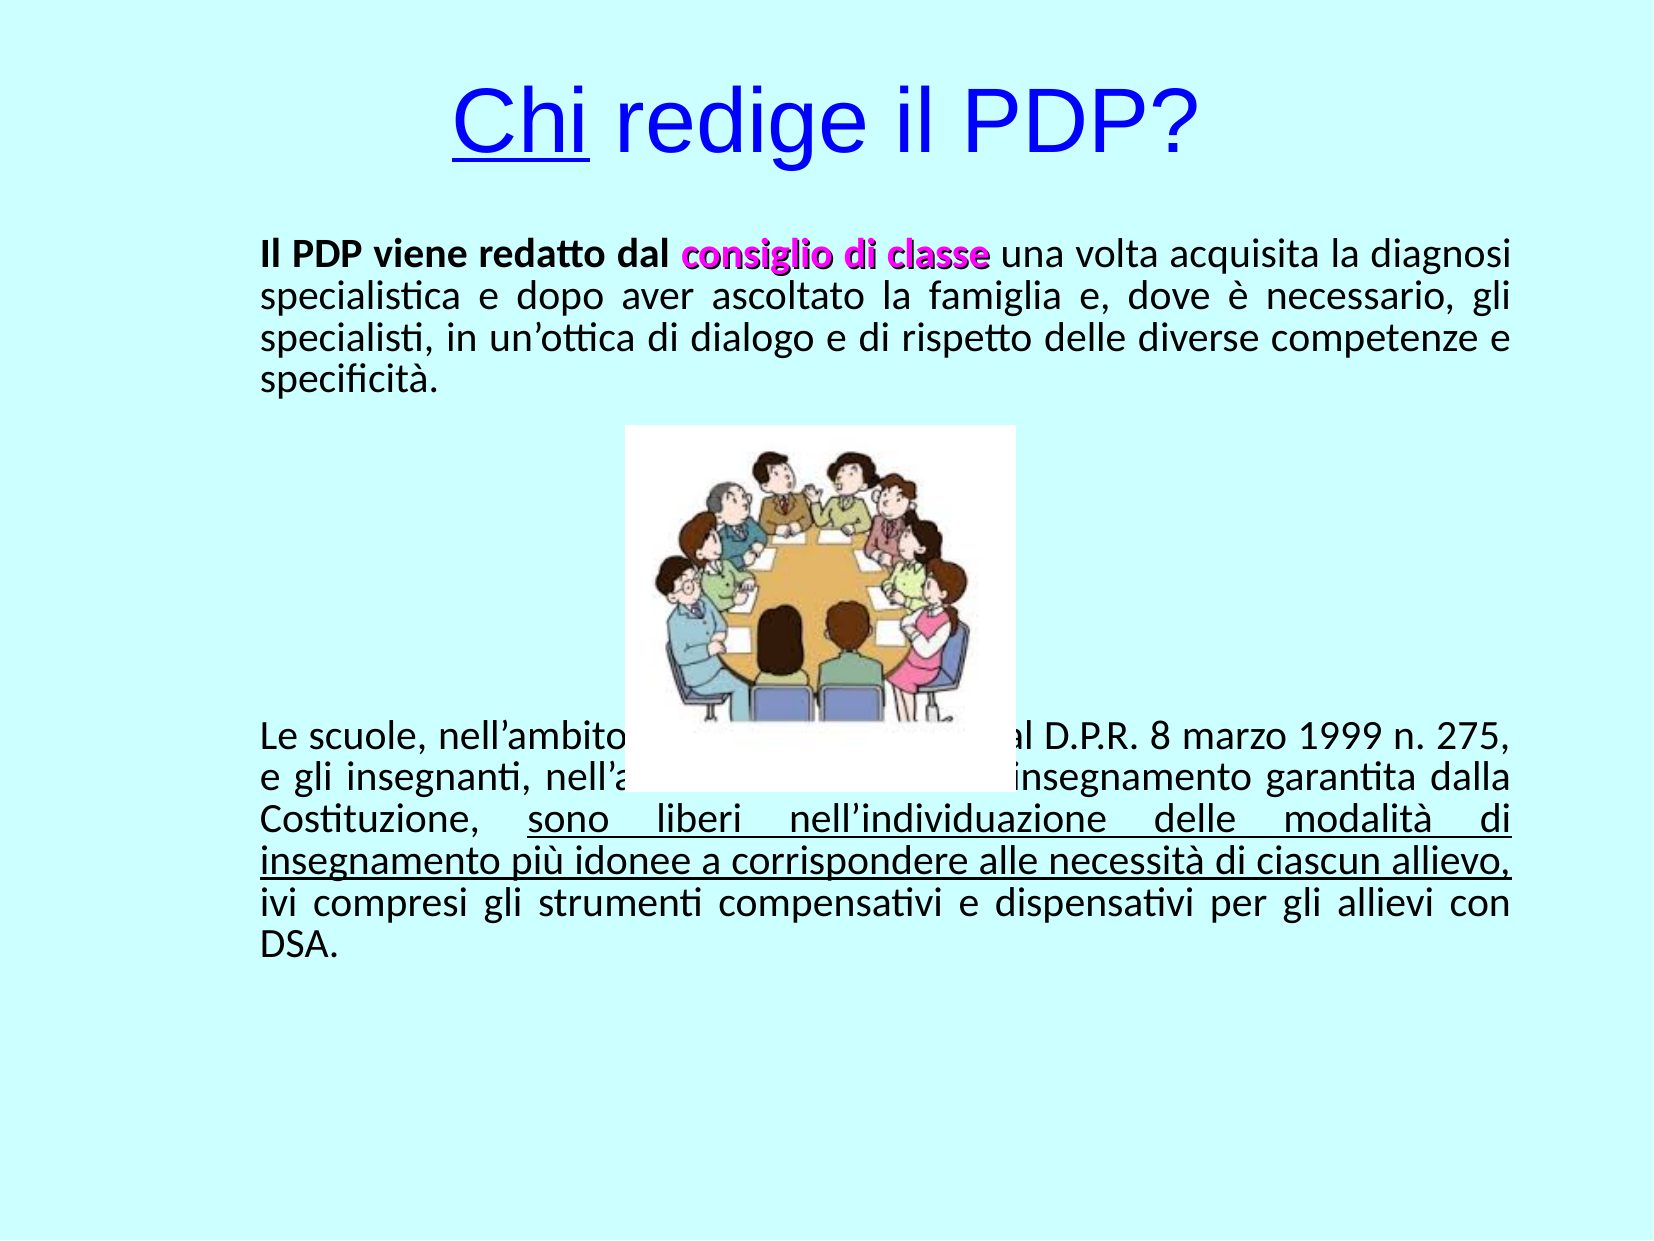

# Chi redige il PDP?
Il PDP viene redatto dal consiglio di classe una volta acquisita la diagnosi specialistica e dopo aver ascoltato la famiglia e, dove è necessario, gli specialisti, in un’ottica di dialogo e di rispetto delle diverse competenze e specificità.
Le scuole, nell’ambito dell’autonomia di cui al D.P.R. 8 marzo 1999 n. 275, e gli insegnanti, nell’ambito della libertà di insegnamento garantita dalla Costituzione, sono liberi nell’individuazione delle modalità di insegnamento più idonee a corrispondere alle necessità di ciascun allievo, ivi compresi gli strumenti compensativi e dispensativi per gli allievi con DSA.